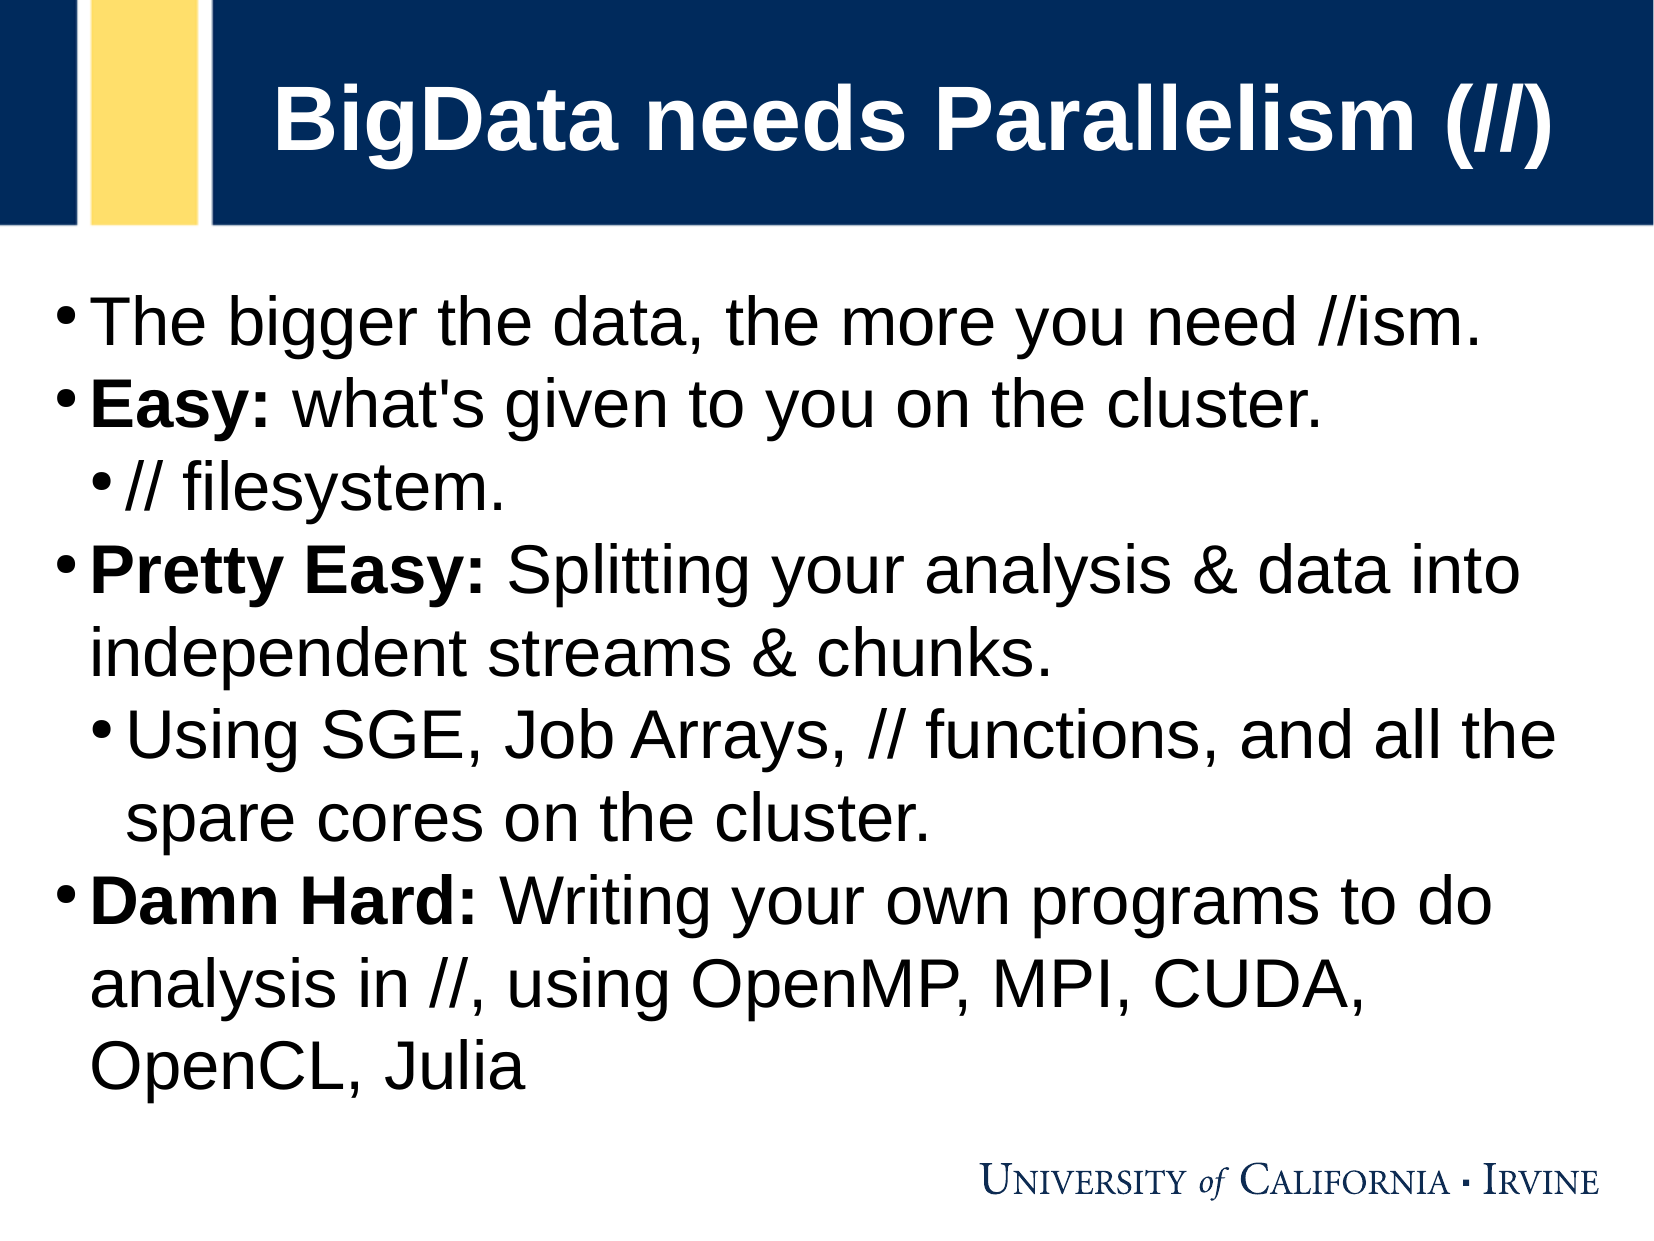

# BigData needs Parallelism (//)
The bigger the data, the more you need //ism.
Easy: what's given to you on the cluster.
// filesystem.
Pretty Easy: Splitting your analysis & data into independent streams & chunks.
Using SGE, Job Arrays, // functions, and all the spare cores on the cluster.
Damn Hard: Writing your own programs to do analysis in //, using OpenMP, MPI, CUDA, OpenCL, Julia